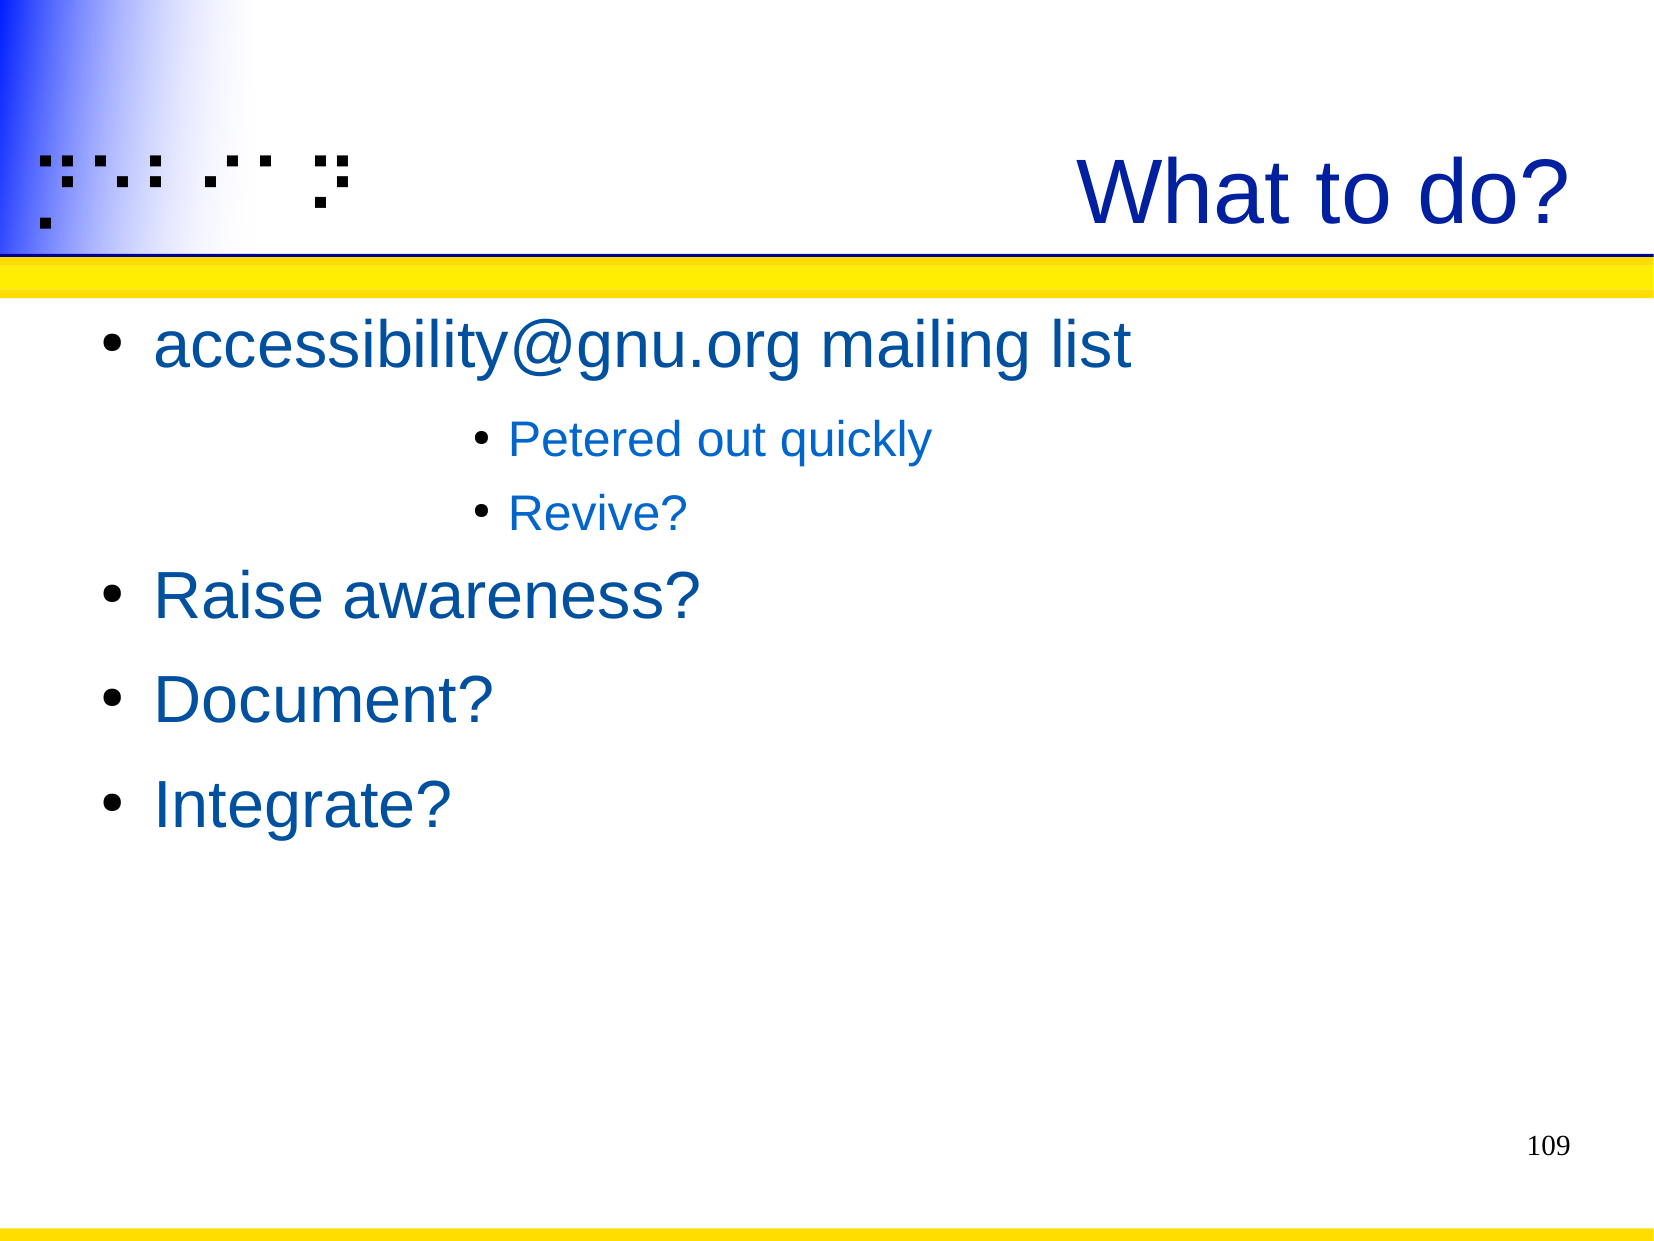

# What to do?
accessibility@gnu.org mailing list
Petered out quickly
Revive?
Raise awareness?
Document?
Integrate?
109